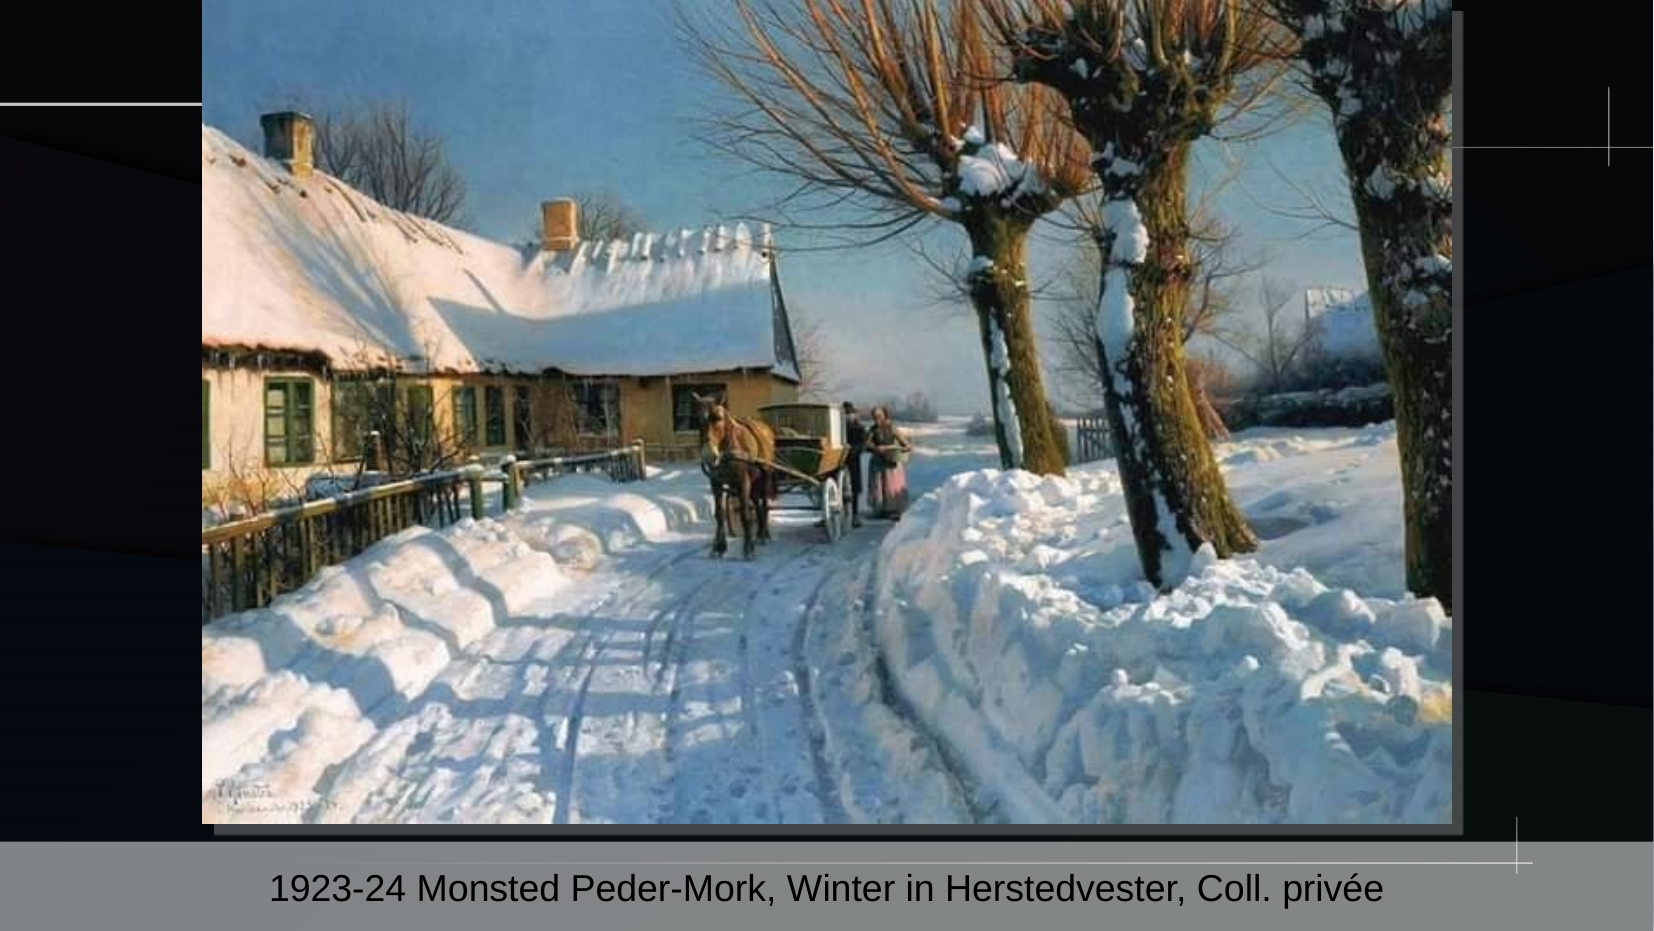

1923-24 Monsted Peder-Mork, Winter in Herstedvester, Coll. privée